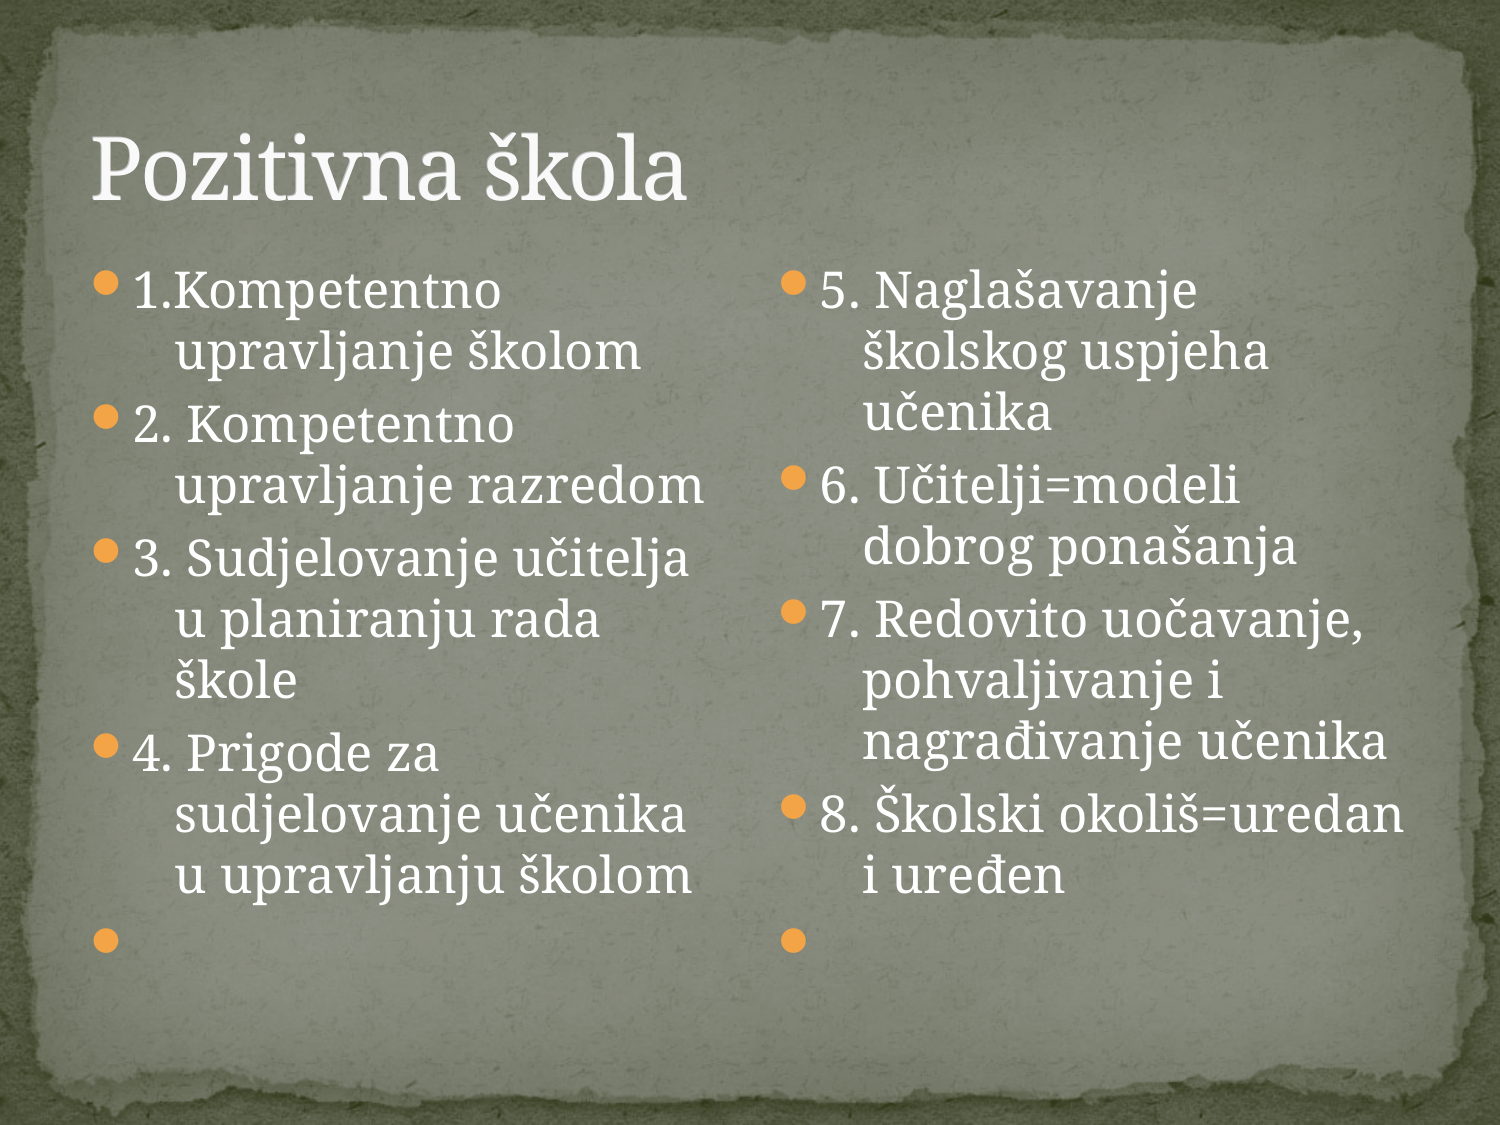

# Pozitivna škola
1.Kompetentno upravljanje školom
2. Kompetentno upravljanje razredom
3. Sudjelovanje učitelja u planiranju rada škole
4. Prigode za sudjelovanje učenika u upravljanju školom
5. Naglašavanje školskog uspjeha učenika
6. Učitelji=modeli dobrog ponašanja
7. Redovito uočavanje, pohvaljivanje i nagrađivanje učenika
8. Školski okoliš=uredan i uređen